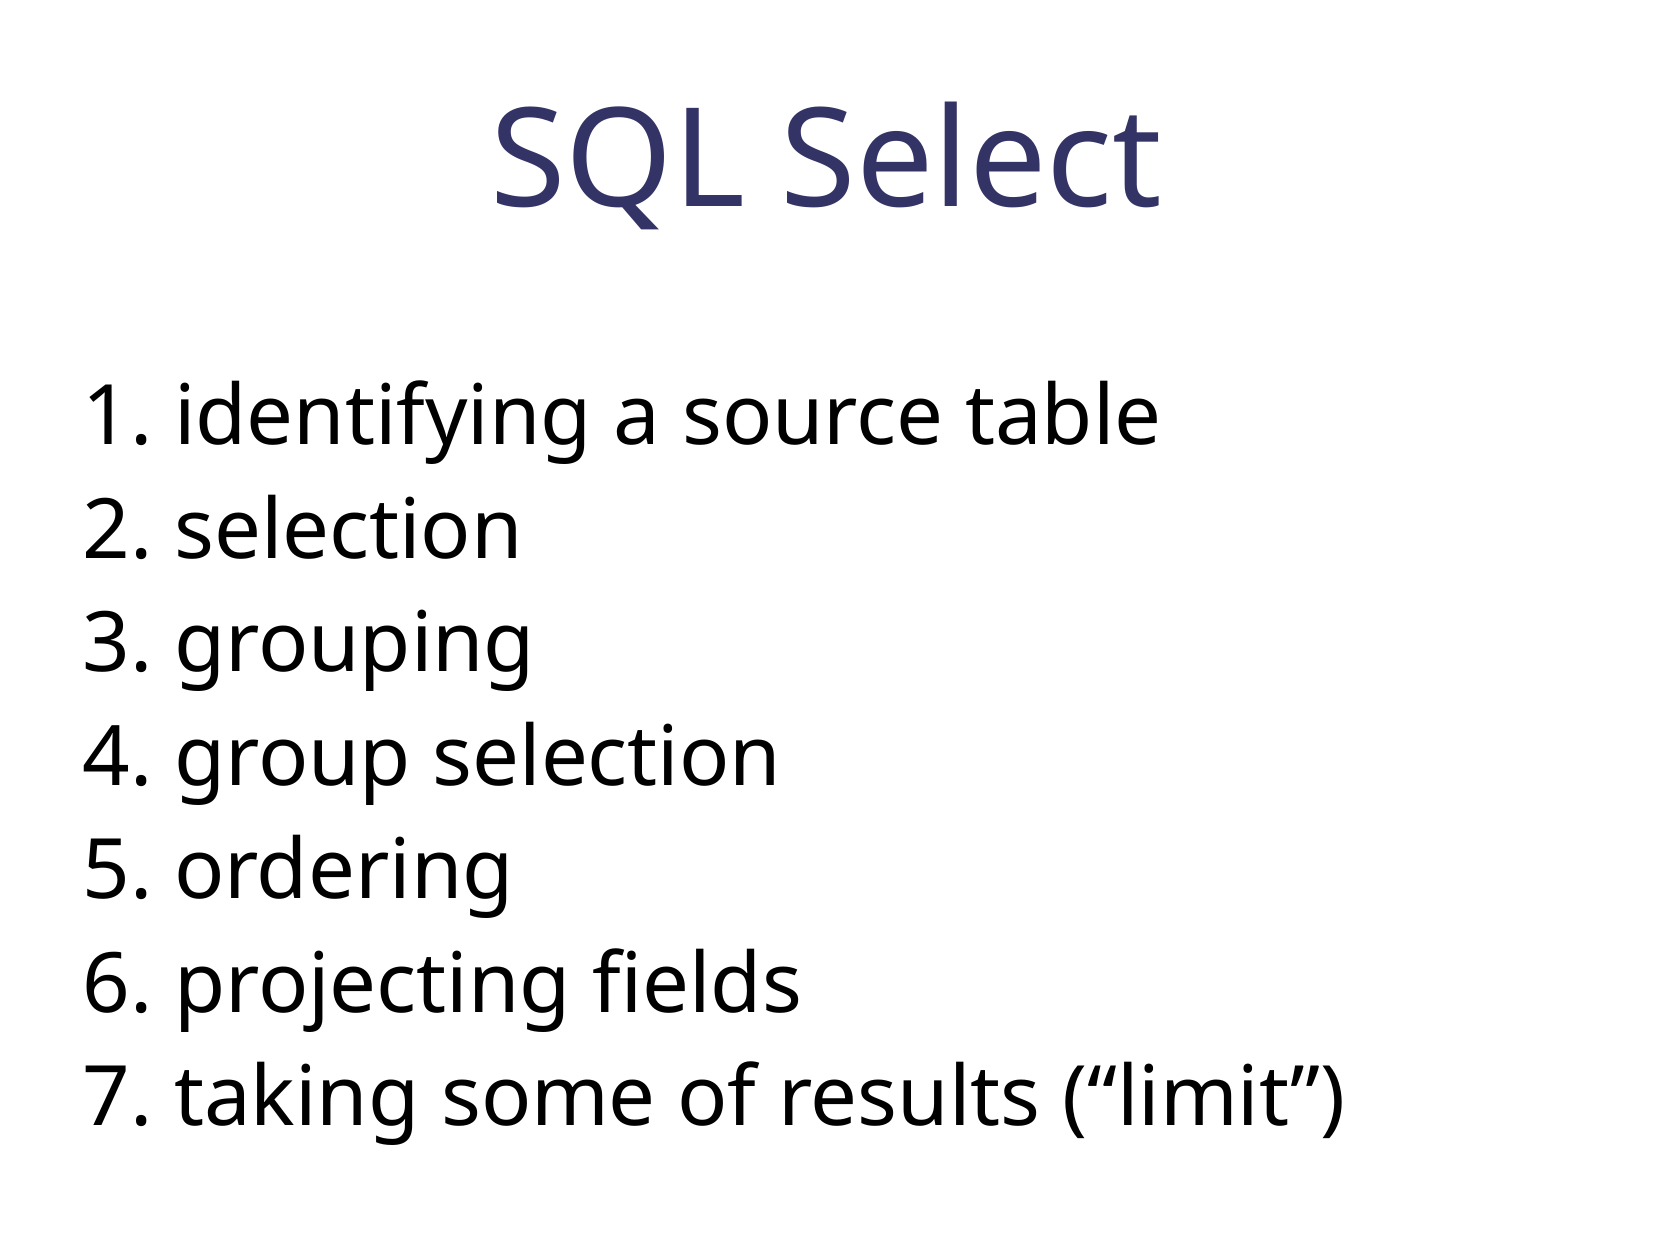

SQL Select
# 1. identifying a source table
2. selection
3. grouping
4. group selection
5. ordering
6. projecting fields
7. taking some of results (“limit”)